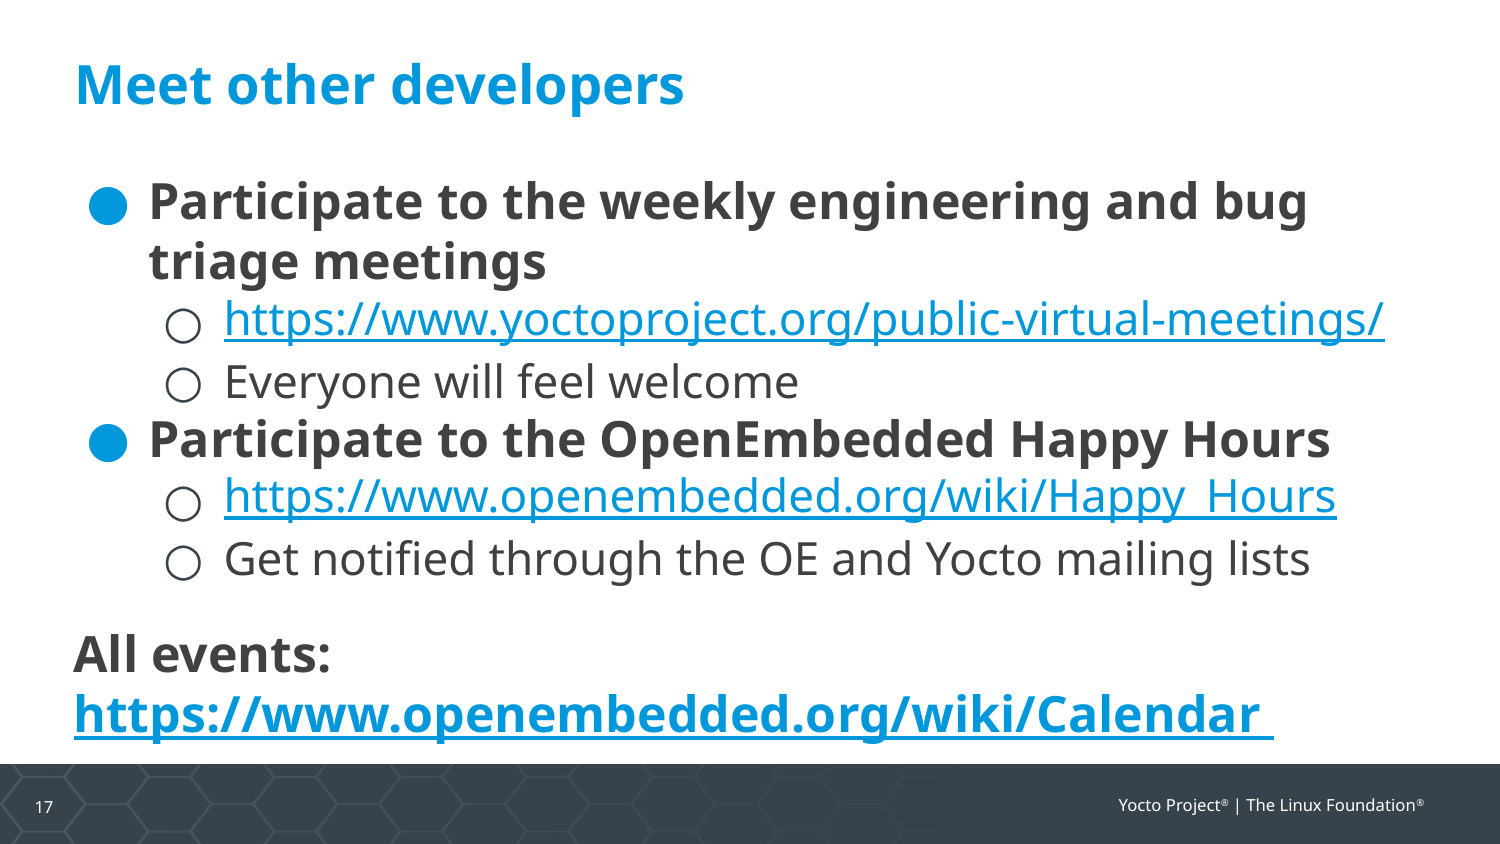

# Meet other developers
Participate to the weekly engineering and bug triage meetings
https://www.yoctoproject.org/public-virtual-meetings/
Everyone will feel welcome
Participate to the OpenEmbedded Happy Hours
https://www.openembedded.org/wiki/Happy_Hours
Get notified through the OE and Yocto mailing lists
All events: https://www.openembedded.org/wiki/Calendar